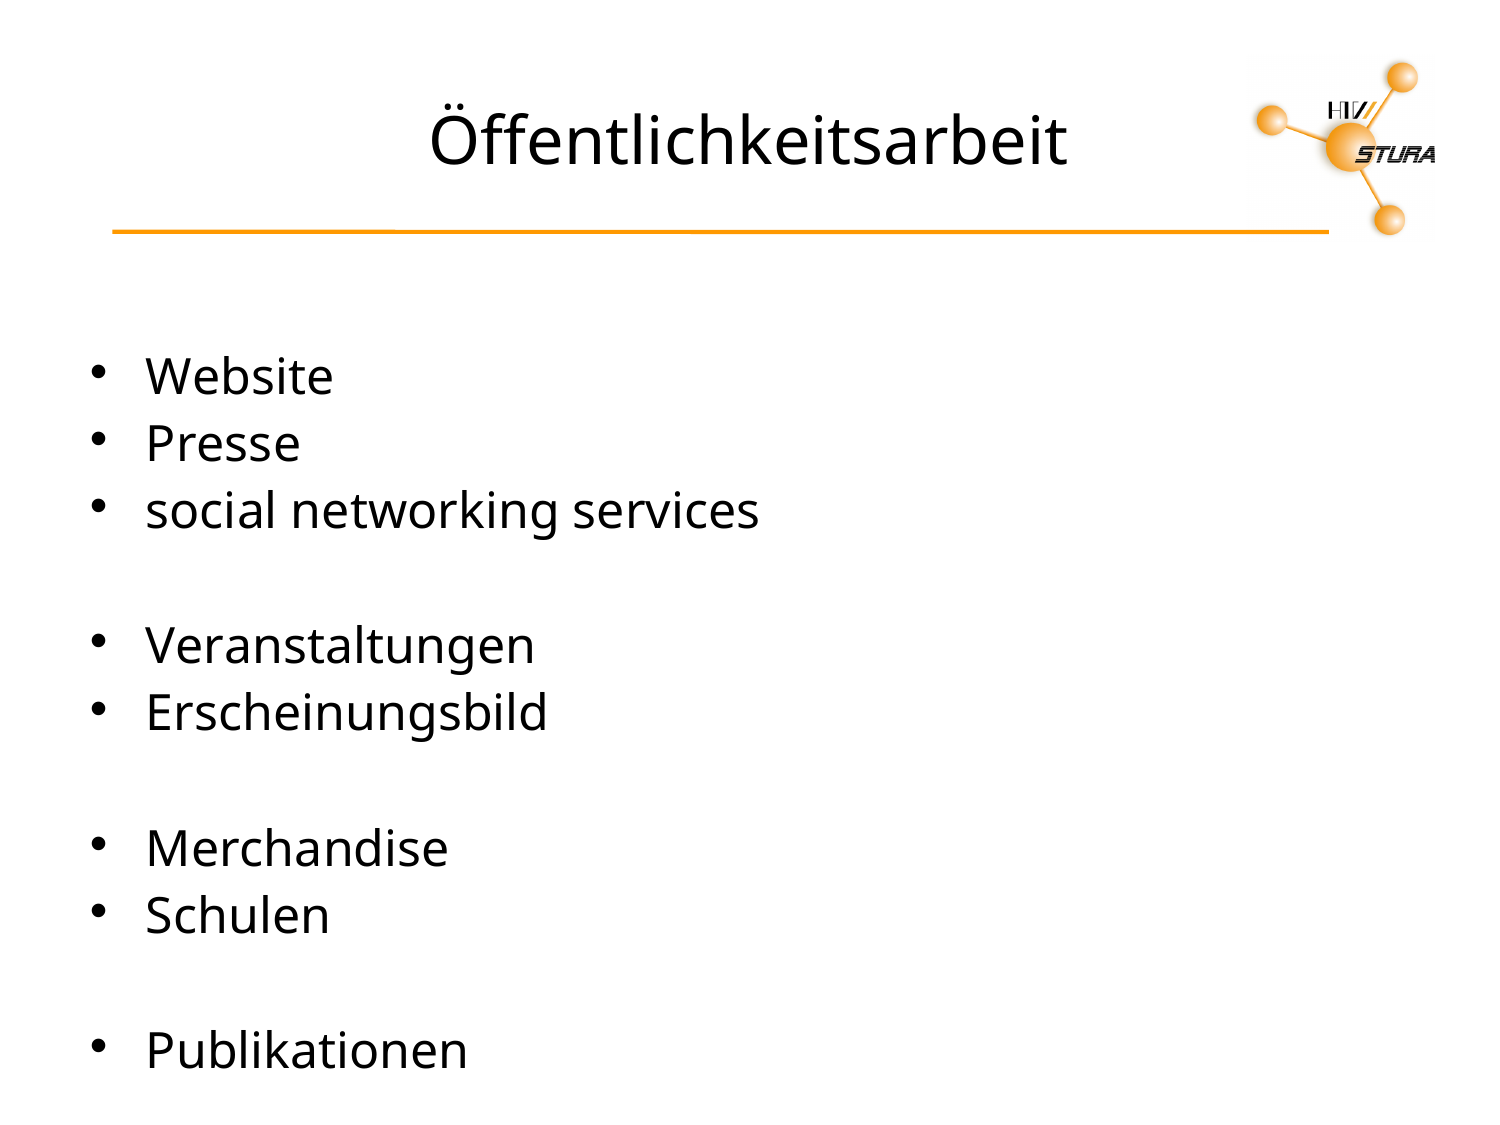

# Öffentlichkeitsarbeit
Website
Presse
social networking services
Veranstaltungen
Erscheinungsbild
Merchandise
Schulen
Publikationen